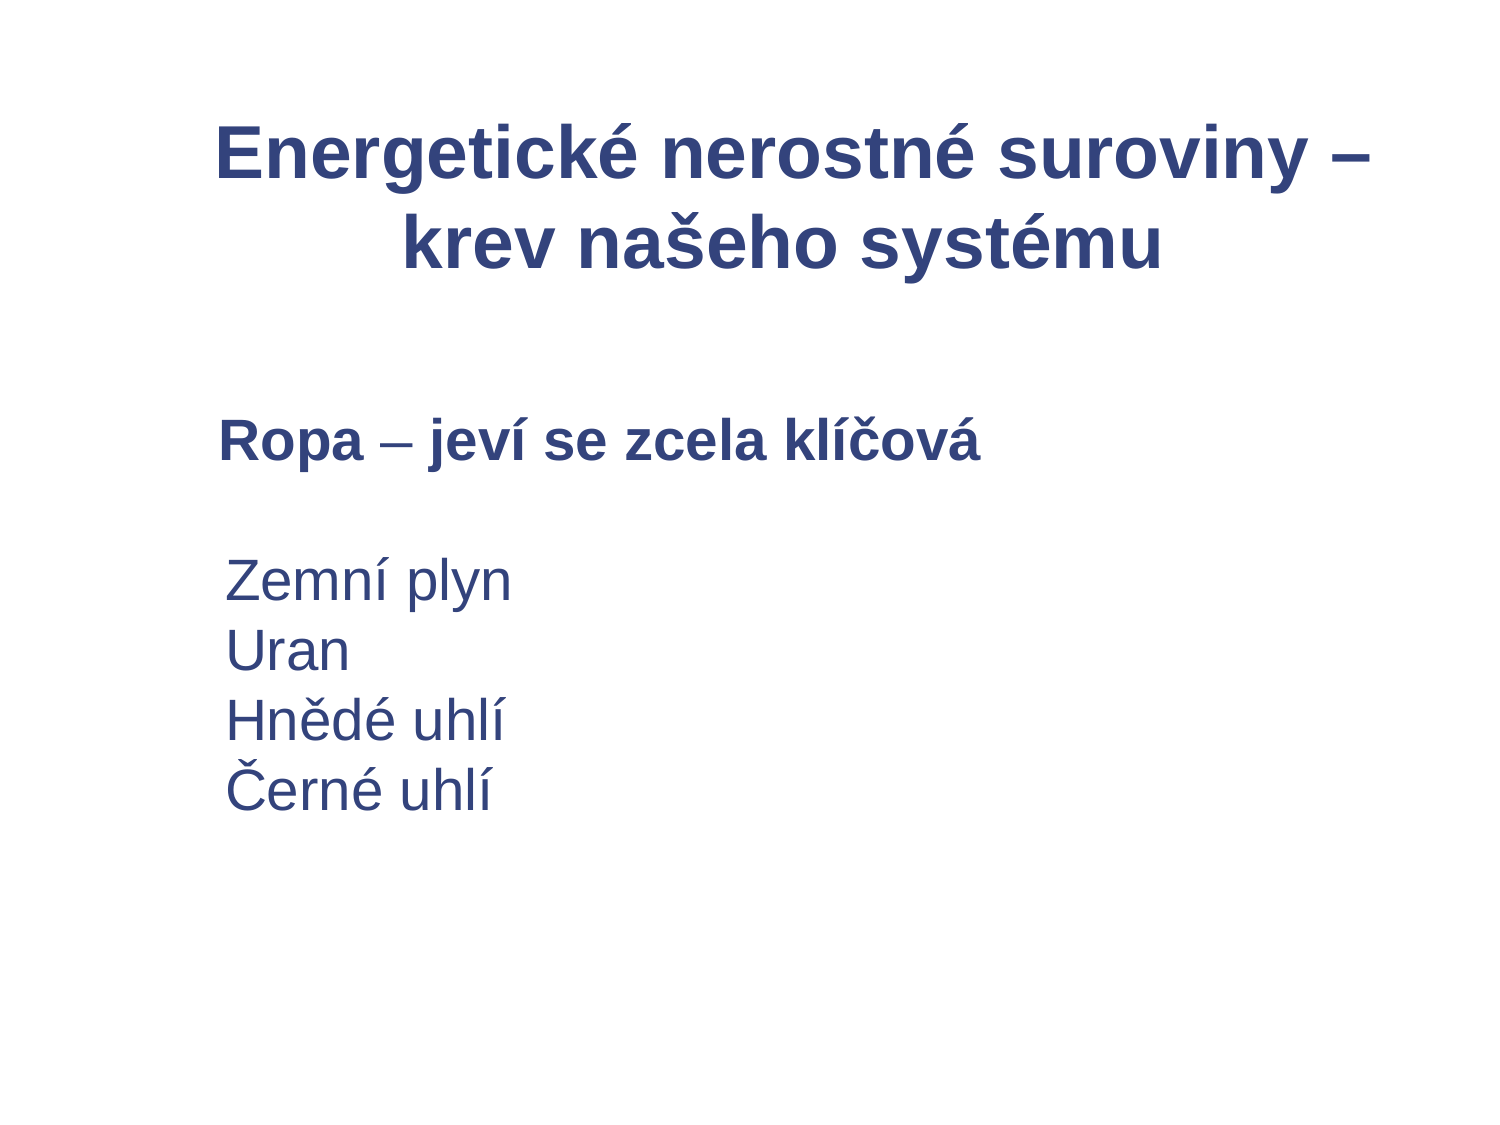

# Energetické nerostné suroviny – krev našeho systému
 Ropa – jeví se zcela klíčová
 Zemní plyn
 Uran
 Hnědé uhlí
 Černé uhlí